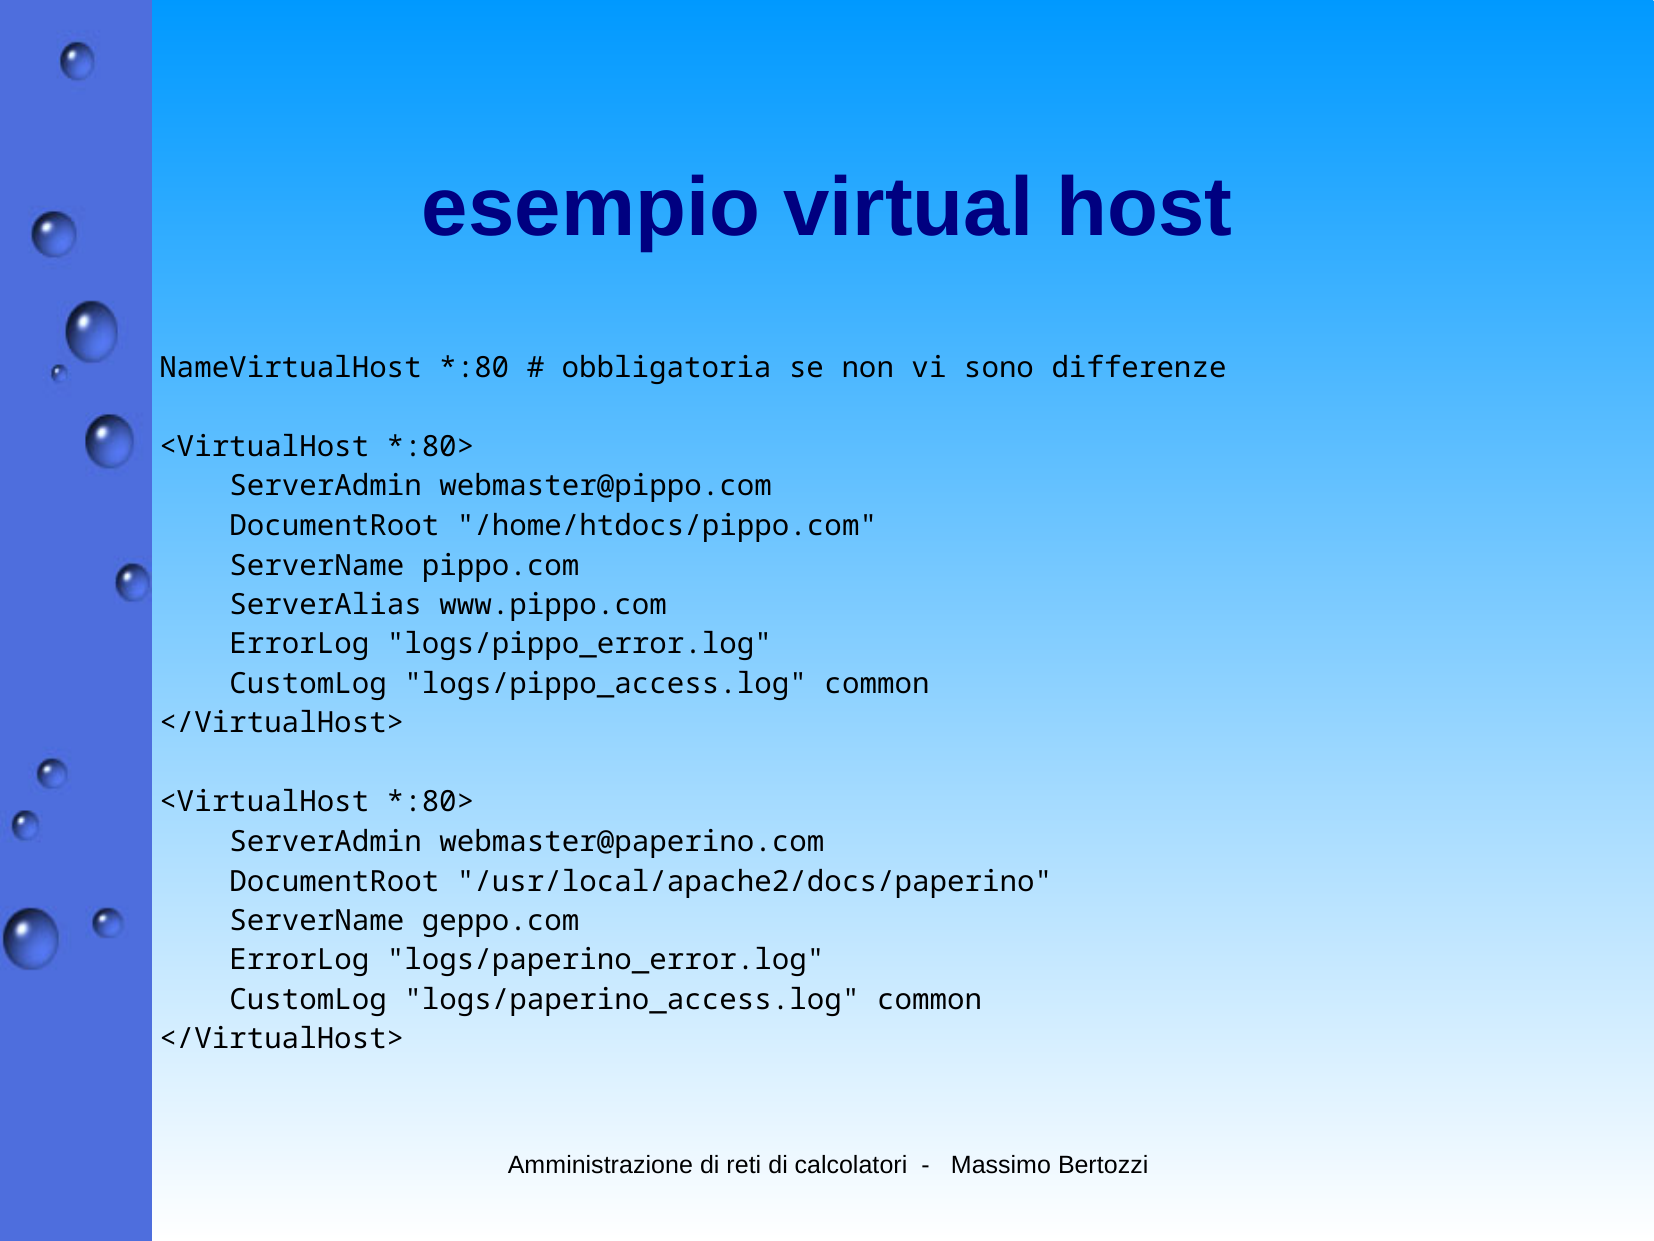

# esempio virtual host
NameVirtualHost *:80 # obbligatoria se non vi sono differenze
<VirtualHost *:80>
 ServerAdmin webmaster@pippo.com
 DocumentRoot "/home/htdocs/pippo.com"
 ServerName pippo.com
 ServerAlias www.pippo.com
 ErrorLog "logs/pippo_error.log"
 CustomLog "logs/pippo_access.log" common
</VirtualHost>
<VirtualHost *:80>
 ServerAdmin webmaster@paperino.com
 DocumentRoot "/usr/local/apache2/docs/paperino"
 ServerName geppo.com
 ErrorLog "logs/paperino_error.log"
 CustomLog "logs/paperino_access.log" common
</VirtualHost>